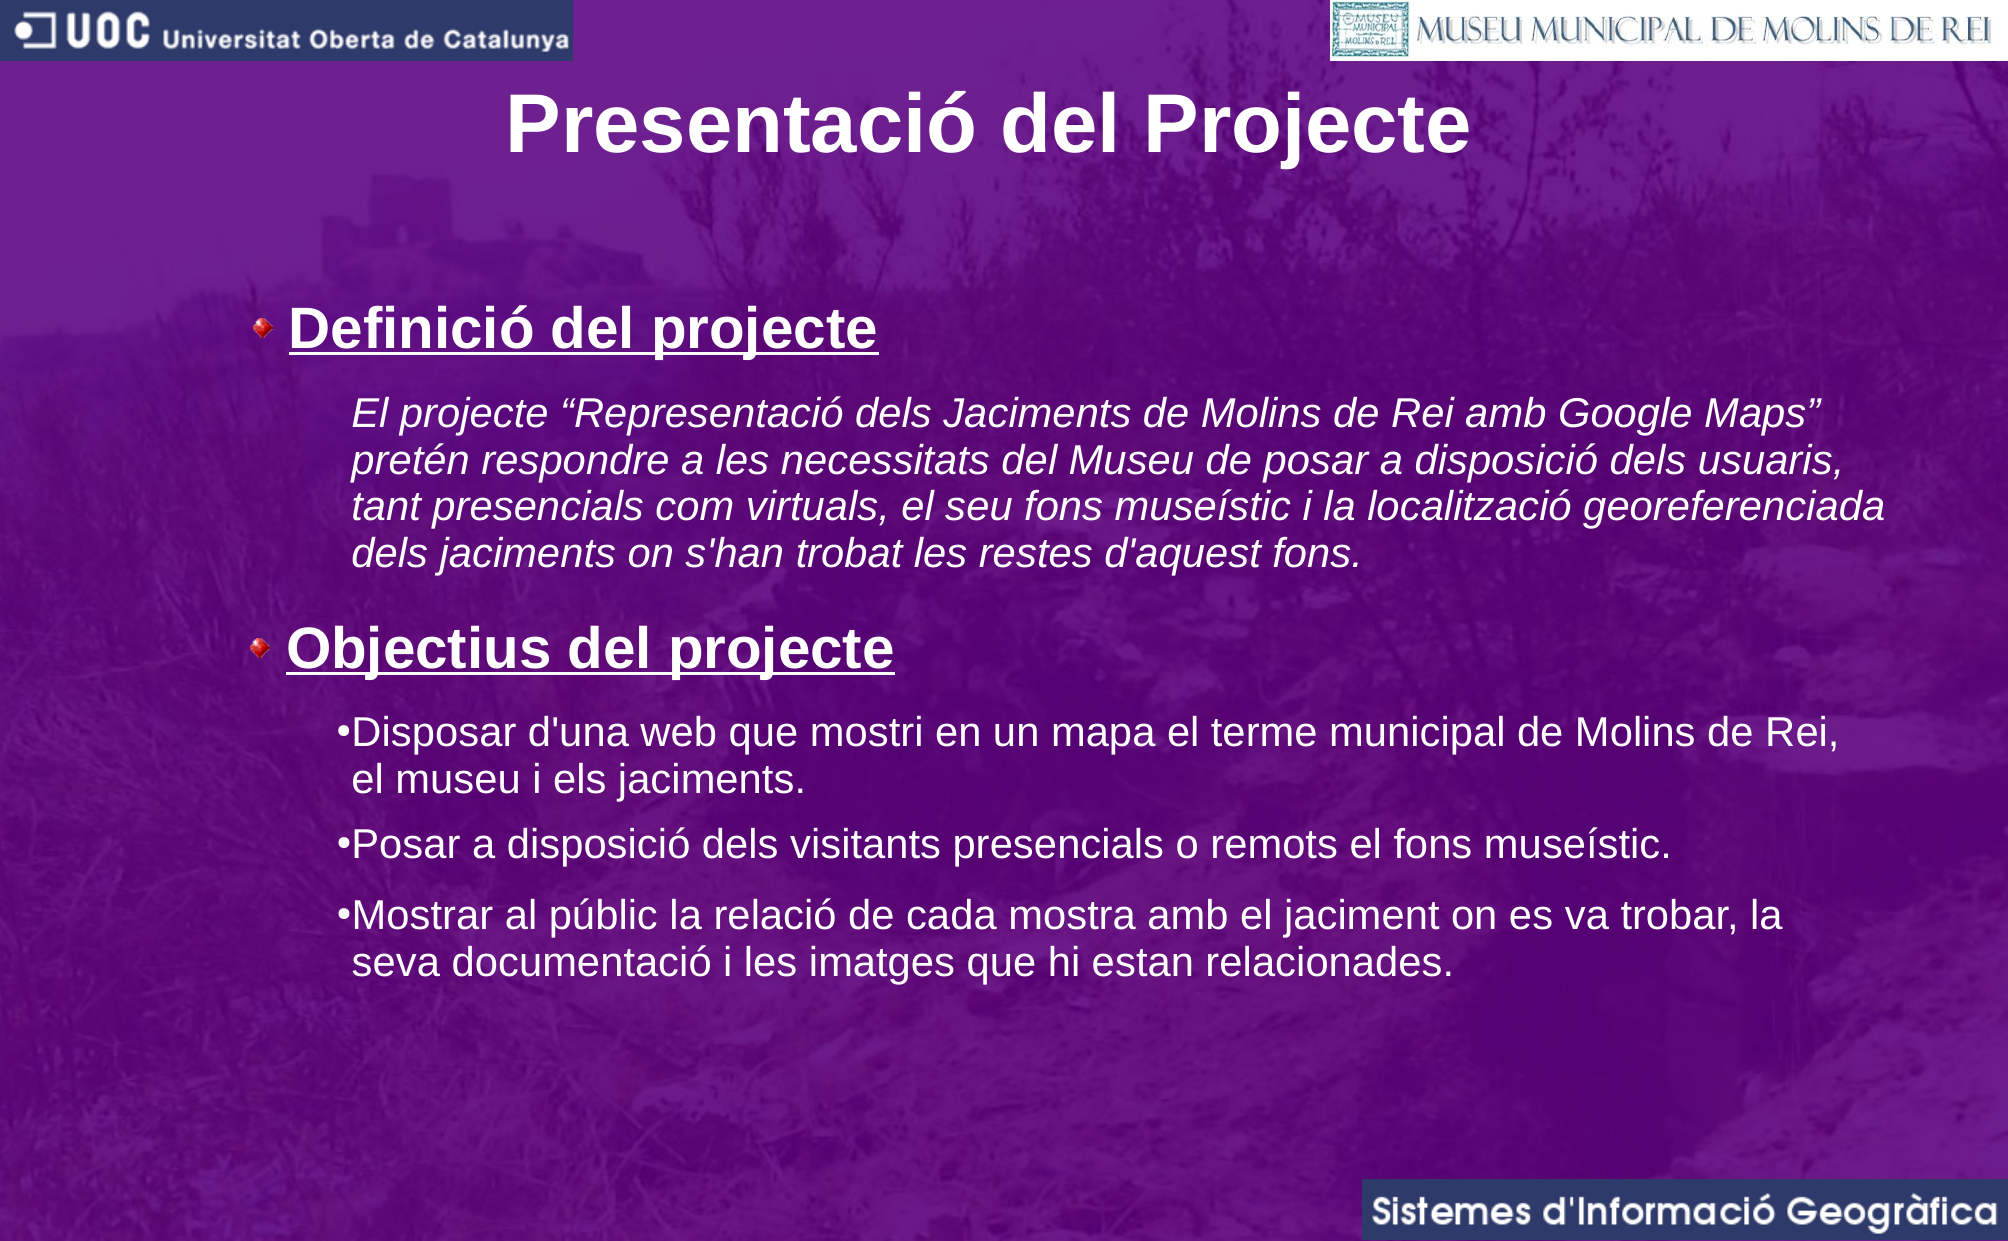

Presentació del Projecte
 Definició del projecte
El projecte “Representació dels Jaciments de Molins de Rei amb Google Maps”
pretén respondre a les necessitats del Museu de posar a disposició dels usuaris,
tant presencials com virtuals, el seu fons museístic i la localització georeferenciada
dels jaciments on s'han trobat les restes d'aquest fons.
 Objectius del projecte
Disposar d'una web que mostri en un mapa el terme municipal de Molins de Rei,
el museu i els jaciments.
Posar a disposició dels visitants presencials o remots el fons museístic.
Mostrar al públic la relació de cada mostra amb el jaciment on es va trobar, la
seva documentació i les imatges que hi estan relacionades.